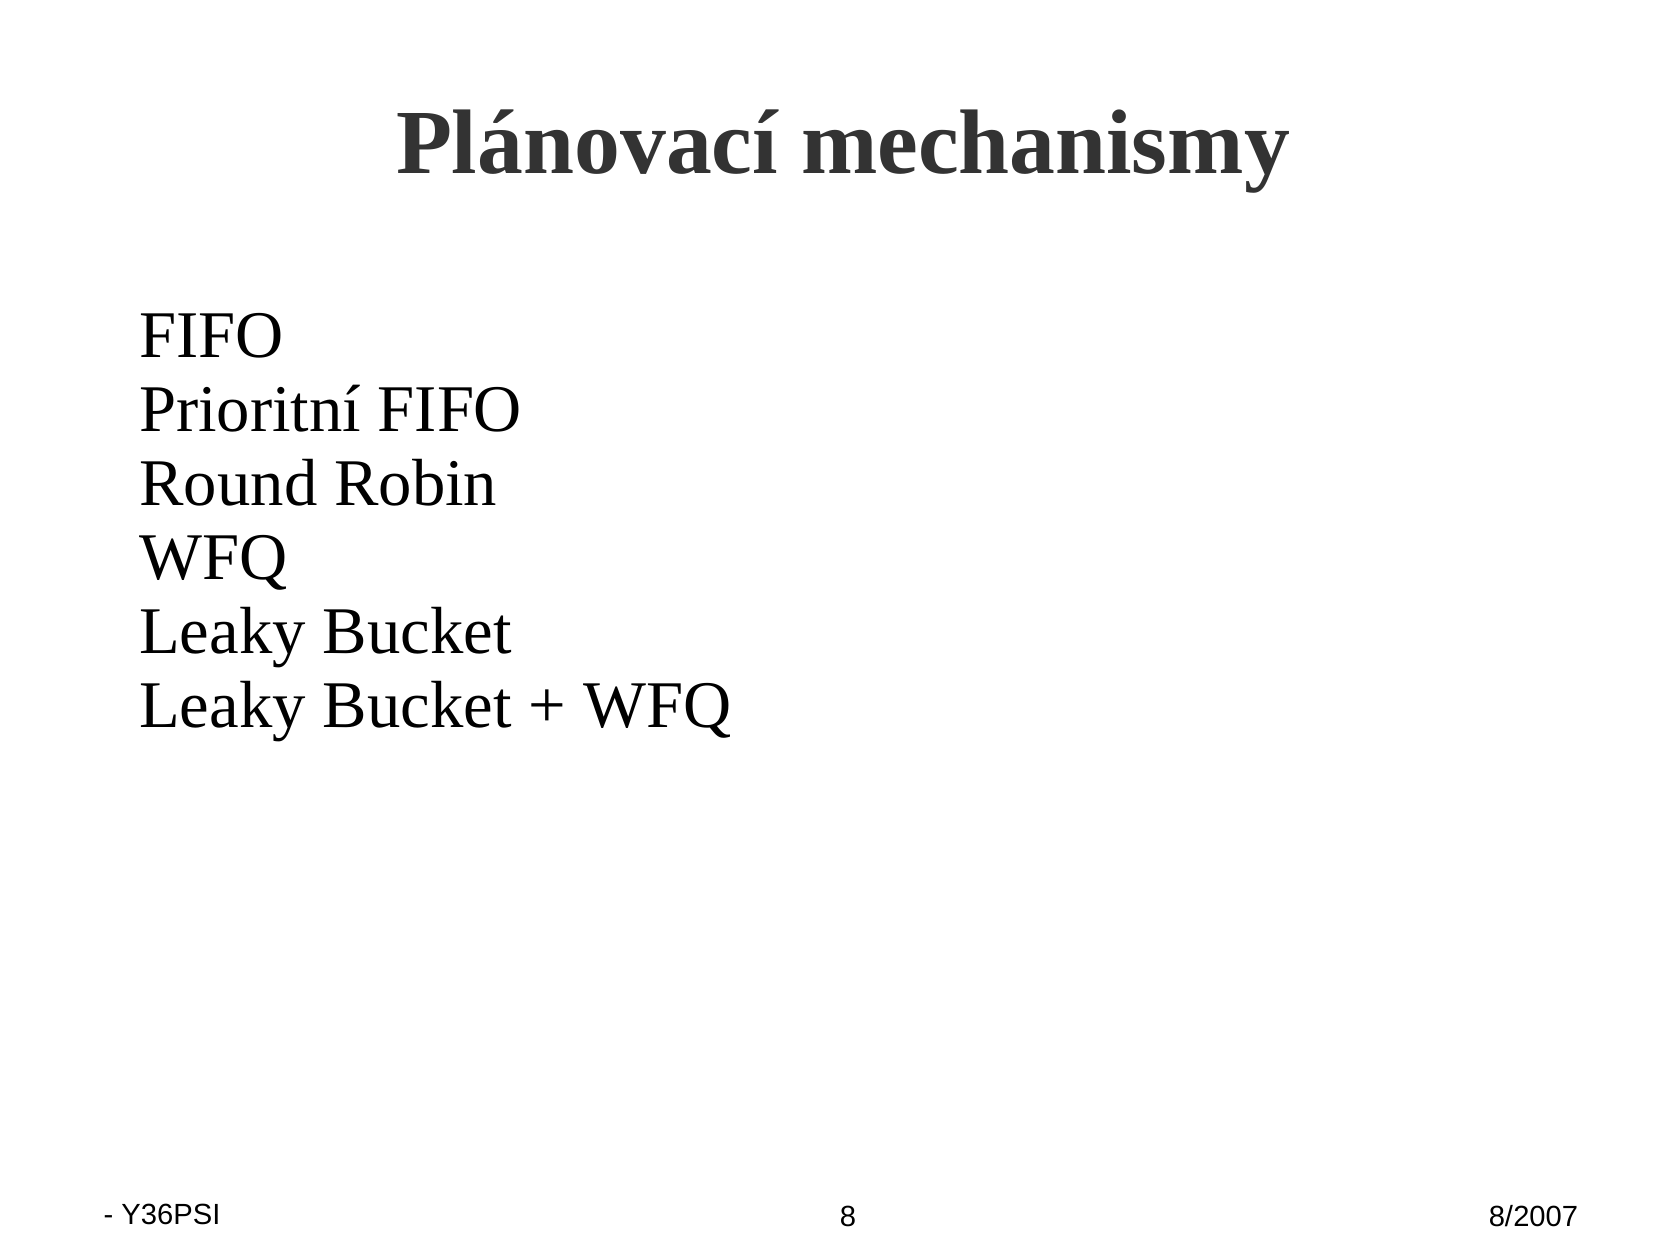

# Plánovací mechanismy
FIFO
Prioritní FIFO
Round Robin
WFQ
Leaky Bucket
Leaky Bucket + WFQ